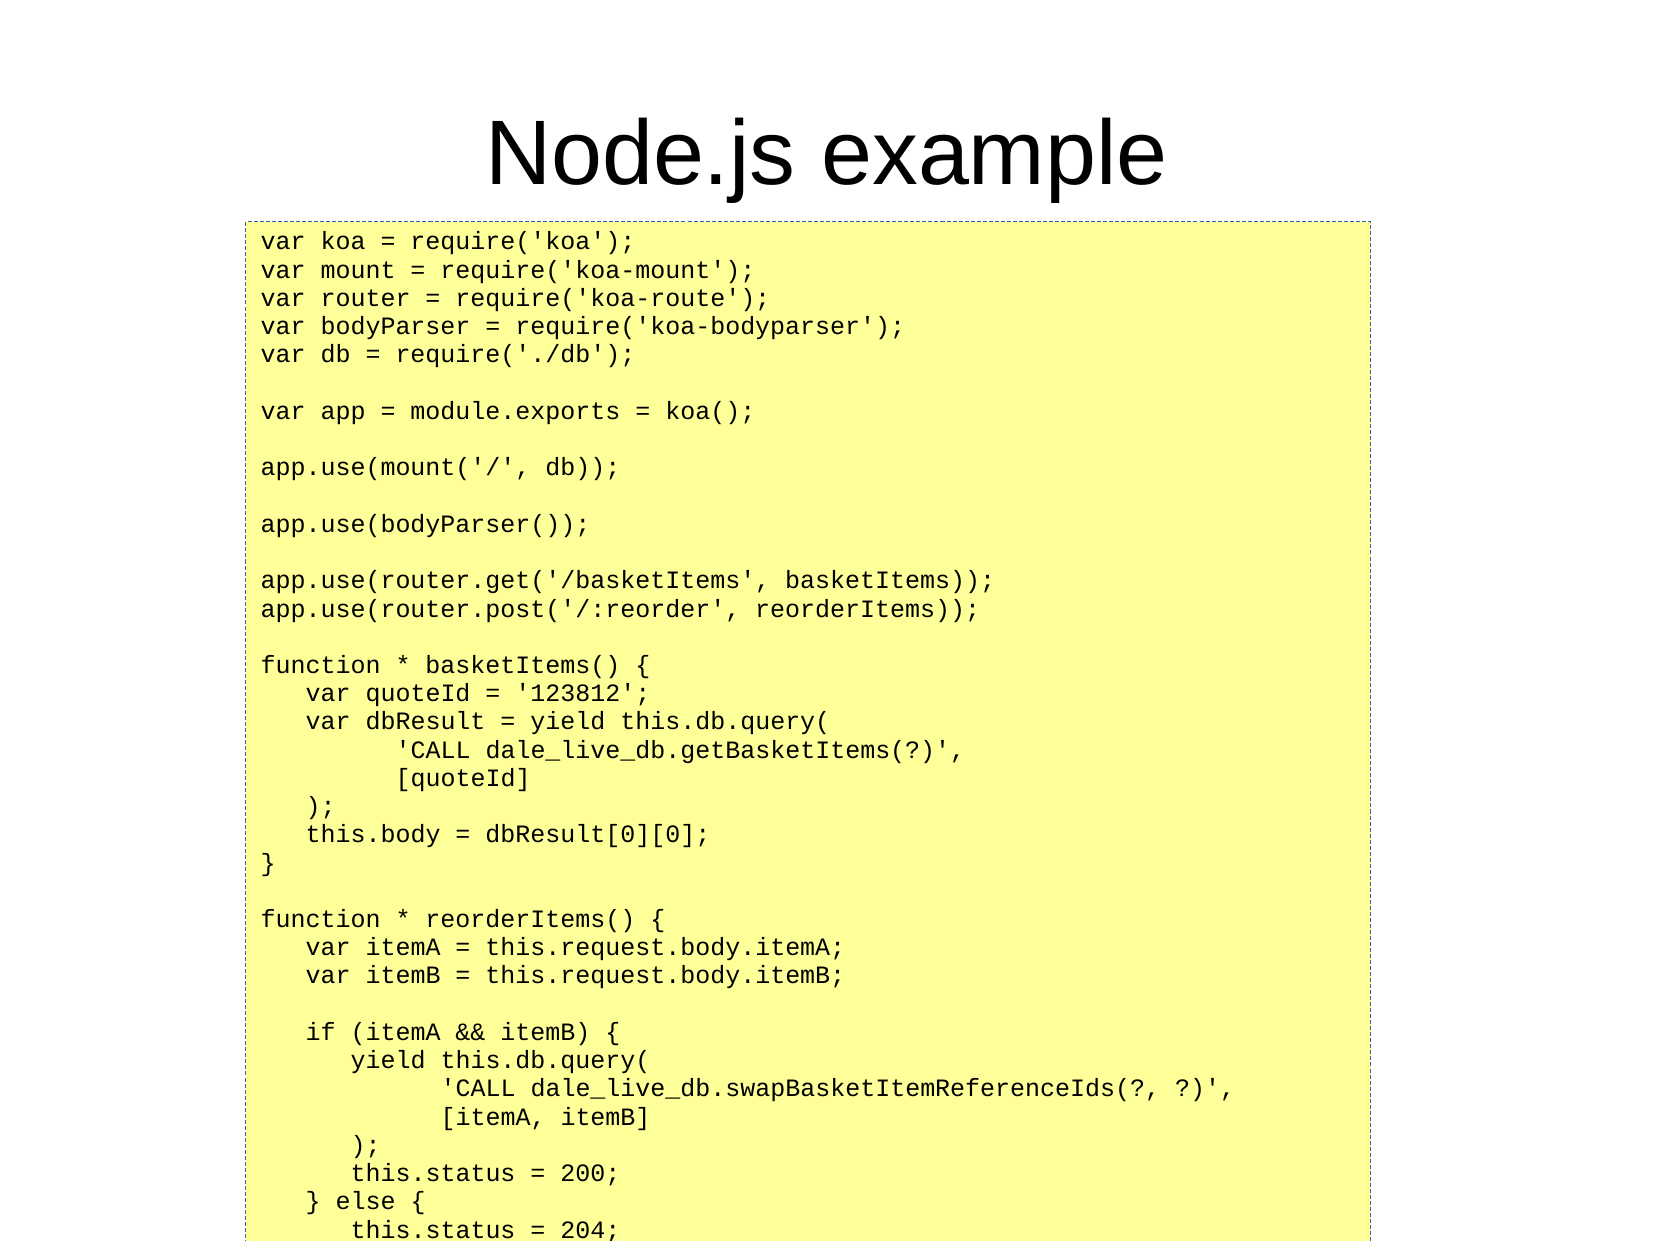

# Node.js example
var koa = require('koa');
var mount = require('koa-mount');
var router = require('koa-route');
var bodyParser = require('koa-bodyparser');
var db = require('./db');
var app = module.exports = koa();
app.use(mount('/', db));
app.use(bodyParser());
app.use(router.get('/basketItems', basketItems));
app.use(router.post('/:reorder', reorderItems));
function * basketItems() {
 var quoteId = '123812';
 var dbResult = yield this.db.query(
 'CALL dale_live_db.getBasketItems(?)',
 [quoteId]
 );
 this.body = dbResult[0][0];
}
function * reorderItems() {
 var itemA = this.request.body.itemA;
 var itemB = this.request.body.itemB;
 if (itemA && itemB) {
 yield this.db.query(
 'CALL dale_live_db.swapBasketItemReferenceIds(?, ?)',
 [itemA, itemB]
 );
 this.status = 200;
 } else {
 this.status = 204;
 }
}